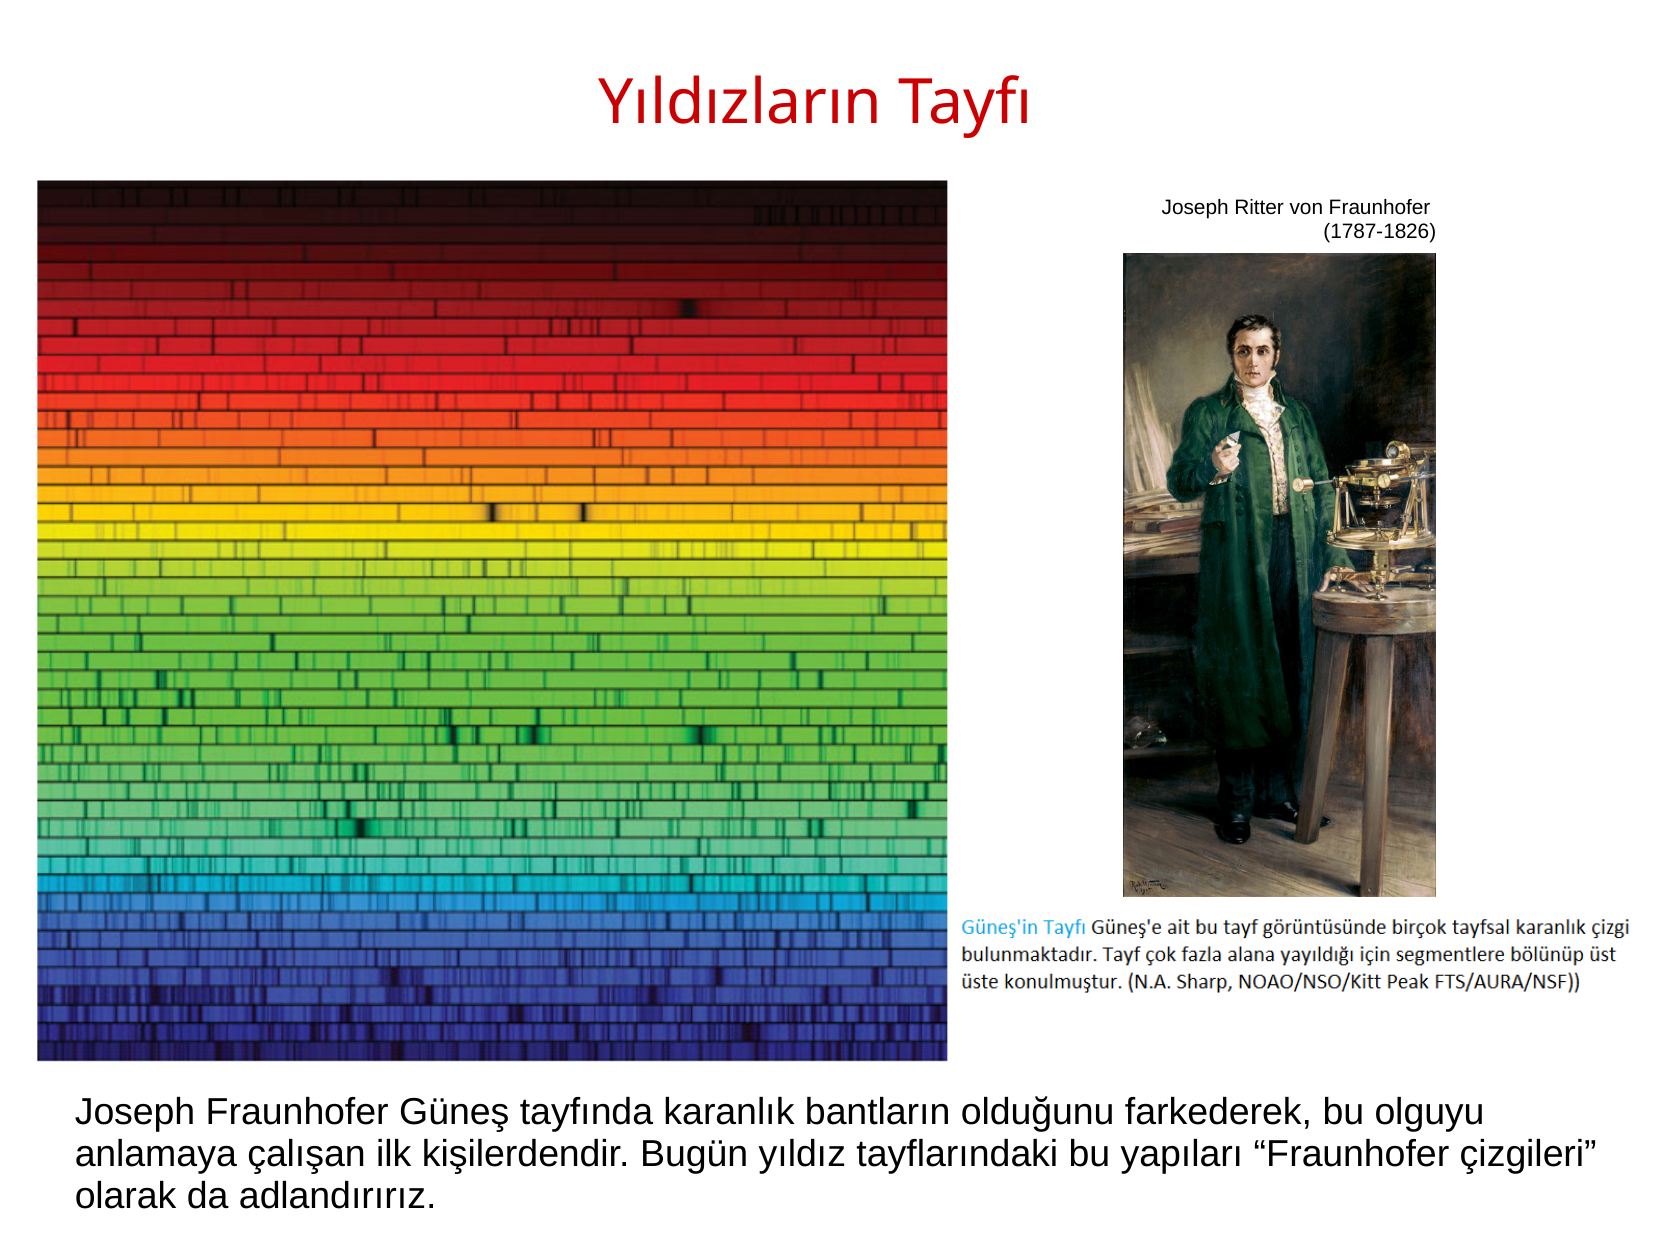

# Yıldızların Tayfı
Joseph Ritter von Fraunhofer
(1787-1826)
Joseph Fraunhofer Güneş tayfında karanlık bantların olduğunu farkederek, bu olguyu anlamaya çalışan ilk kişilerdendir. Bugün yıldız tayflarındaki bu yapıları “Fraunhofer çizgileri” olarak da adlandırırız.